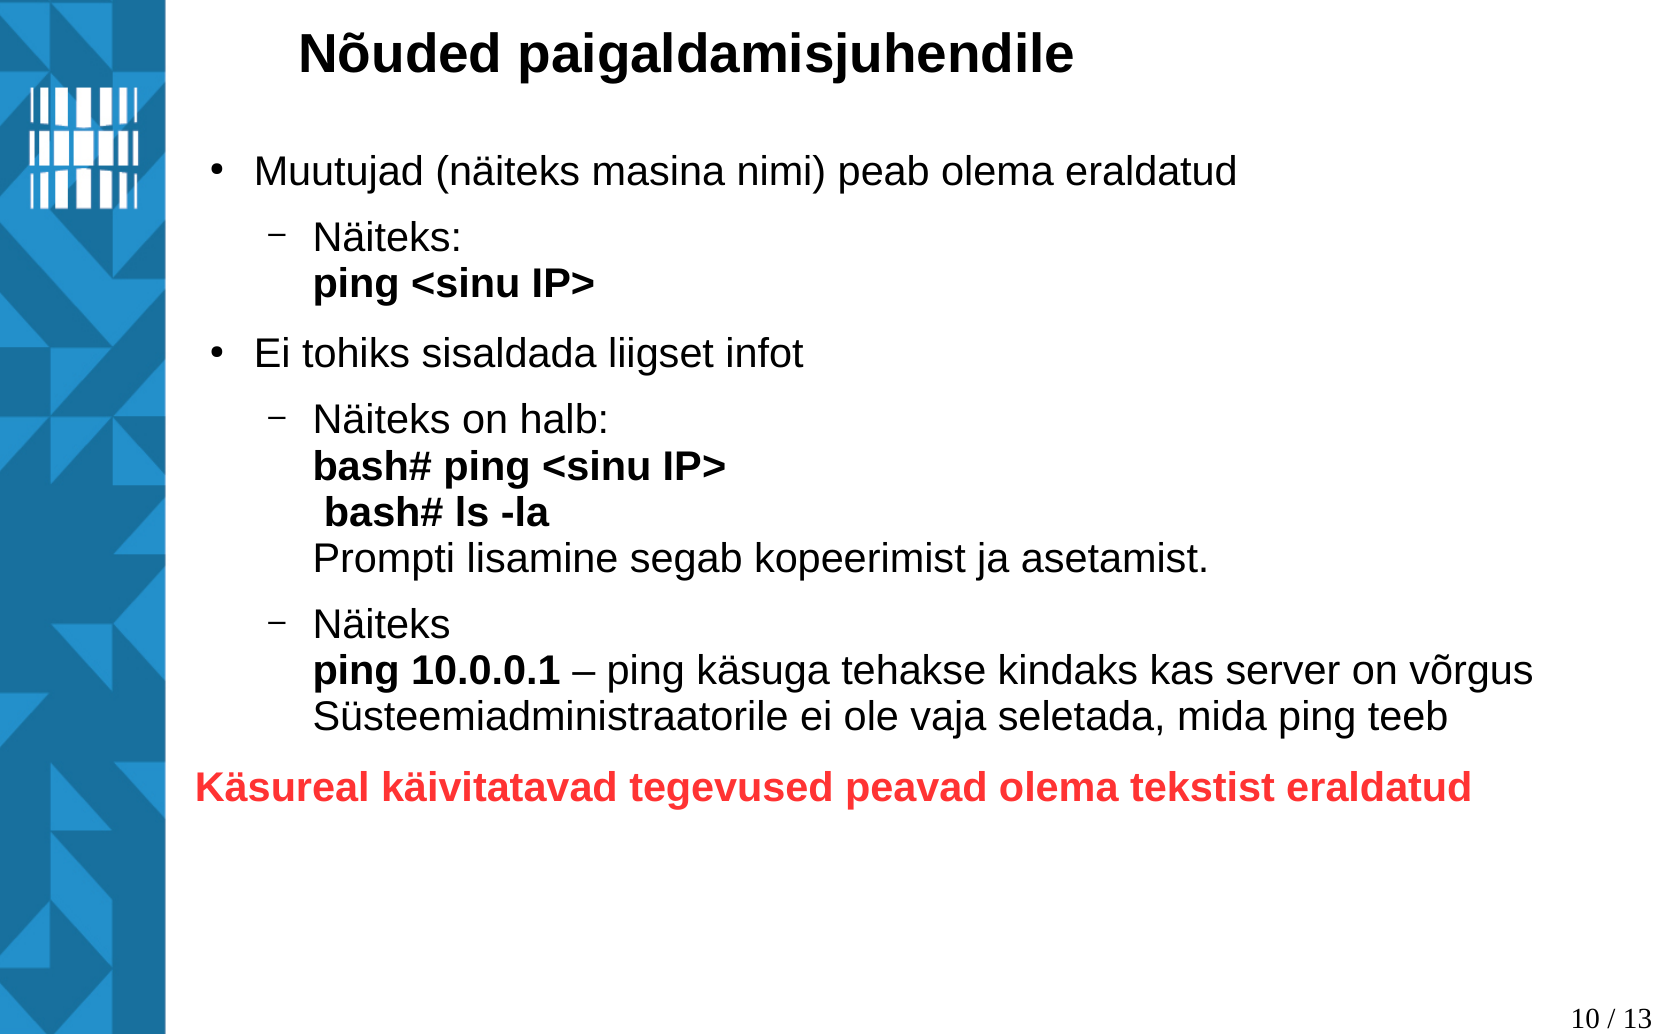

# Nõuded paigaldamisjuhendile
Muutujad (näiteks masina nimi) peab olema eraldatud
Näiteks:
ping <sinu IP>
Ei tohiks sisaldada liigset infot
Näiteks on halb:
bash# ping <sinu IP>
 bash# ls -la
Prompti lisamine segab kopeerimist ja asetamist.
Näiteks
ping 10.0.0.1 – ping käsuga tehakse kindaks kas server on võrgus
Süsteemiadministraatorile ei ole vaja seletada, mida ping teeb
Käsureal käivitatavad tegevused peavad olema tekstist eraldatud
10